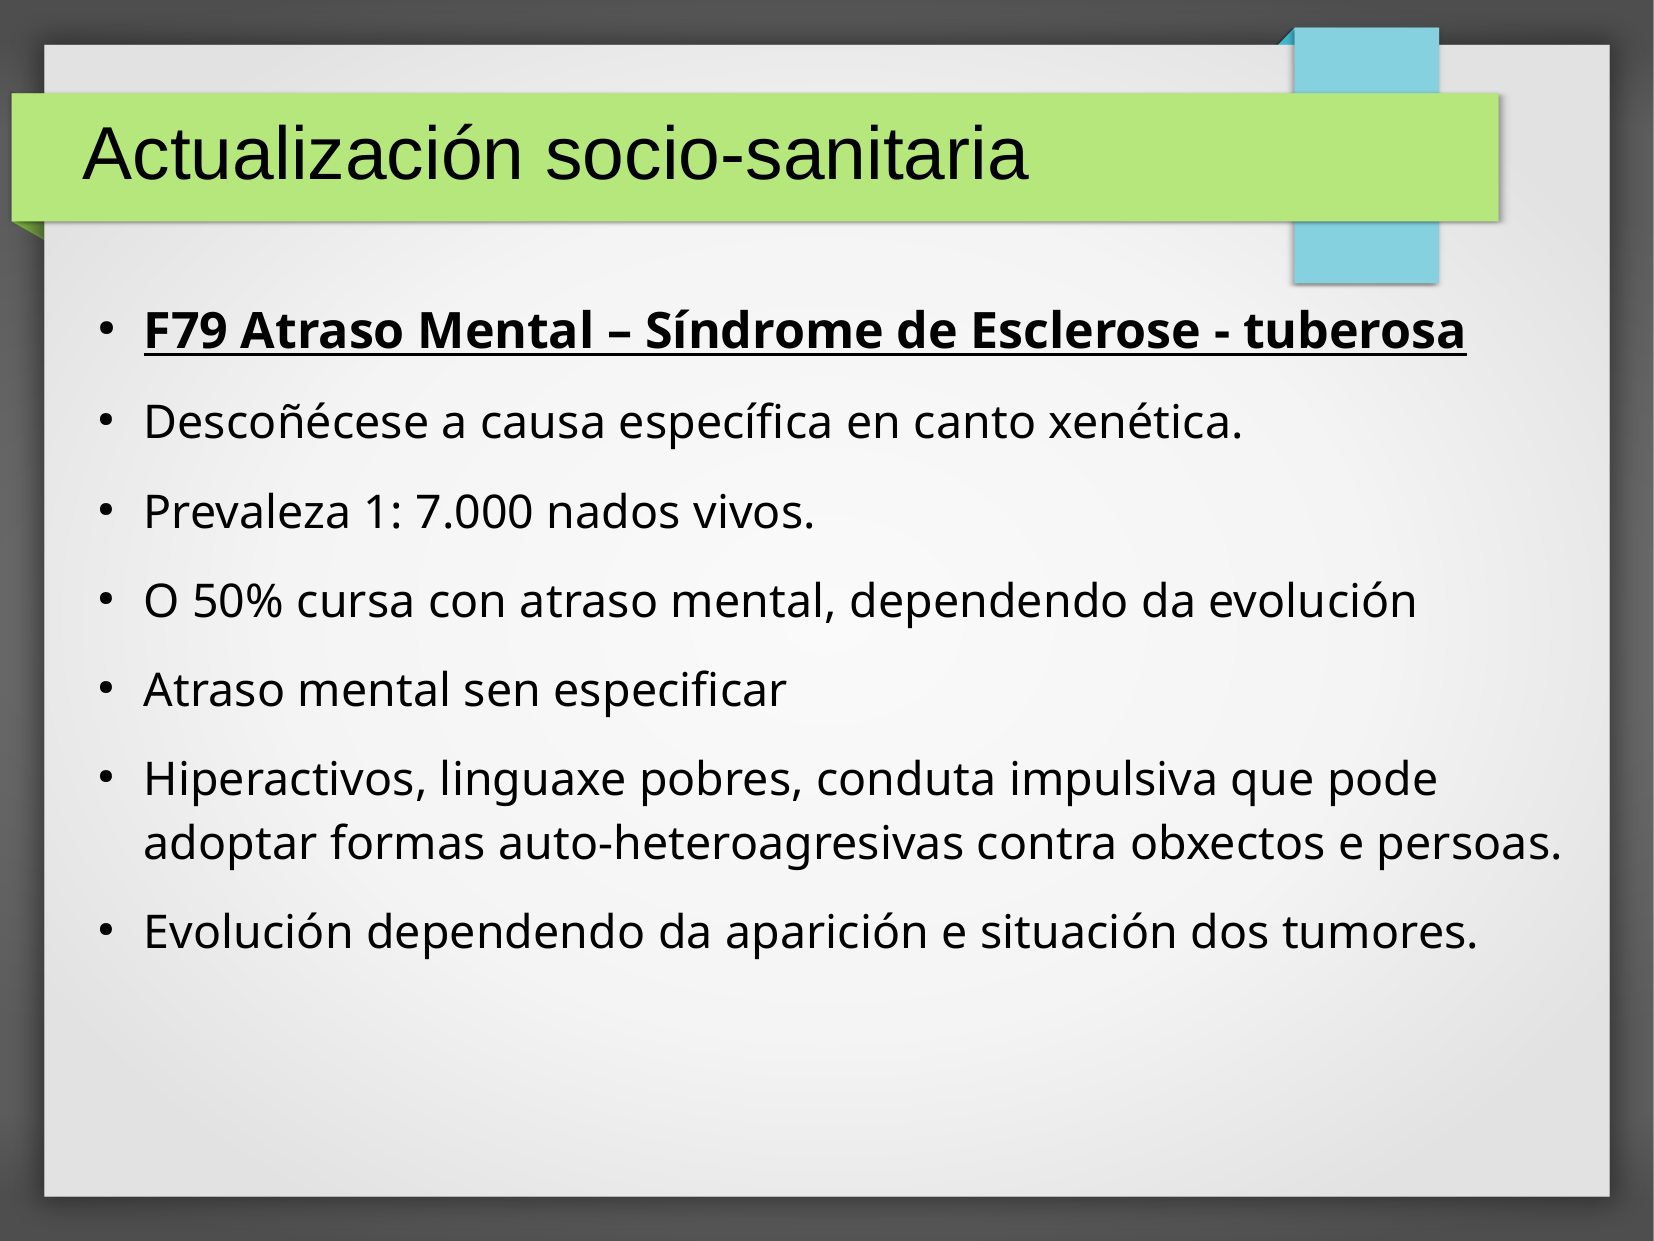

# Actualización socio-sanitaria
F79 Atraso Mental – Síndrome de Esclerose - tuberosa
Descoñécese a causa específica en canto xenética.
Prevaleza 1: 7.000 nados vivos.
O 50% cursa con atraso mental, dependendo da evolución
Atraso mental sen especificar
Hiperactivos, linguaxe pobres, conduta impulsiva que pode adoptar formas auto-heteroagresivas contra obxectos e persoas.
Evolución dependendo da aparición e situación dos tumores.